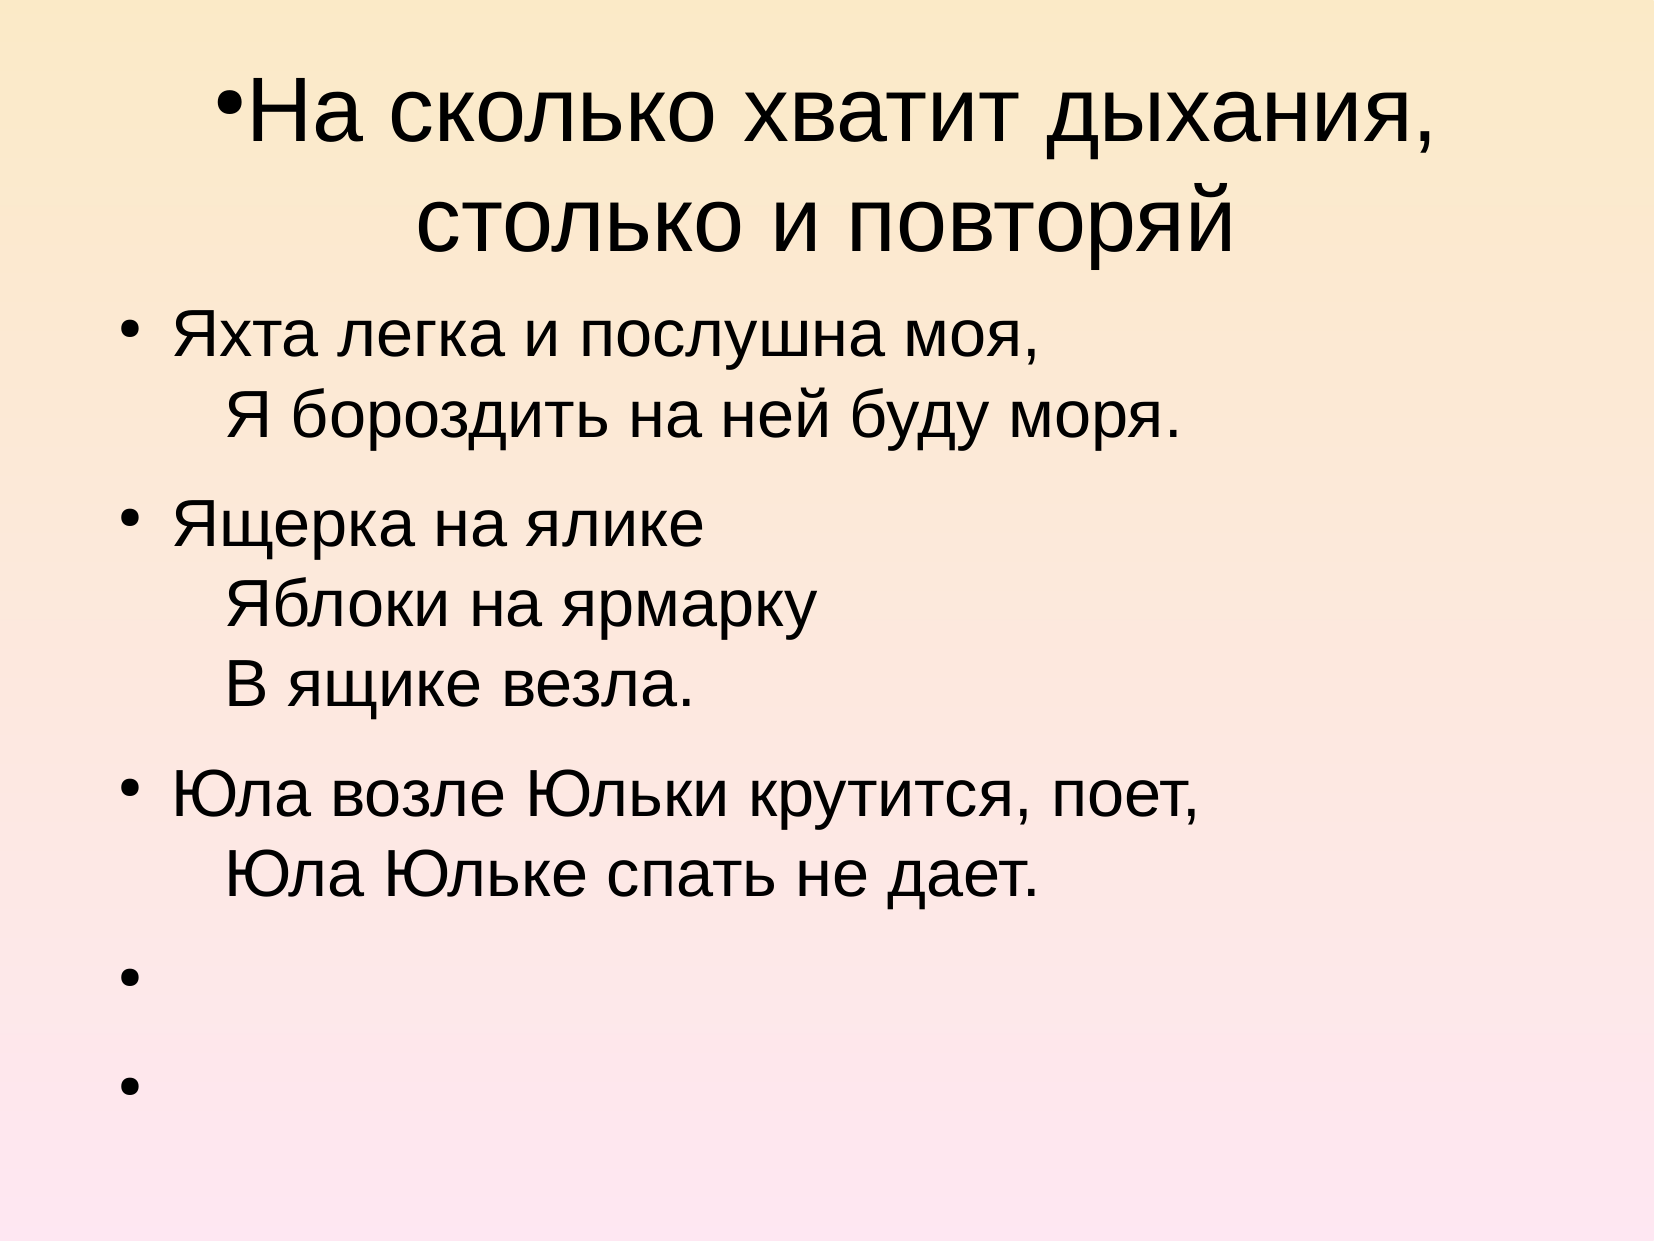

# На сколько хватит дыхания, столько и повторяй
Яхта легка и послушна моя,
Я бороздить на ней буду моря.
Ящерка на ялике
Яблоки на ярмарку
В ящике везла.
Юла возле Юльки крутится, поет,
Юла Юльке спать не дает.